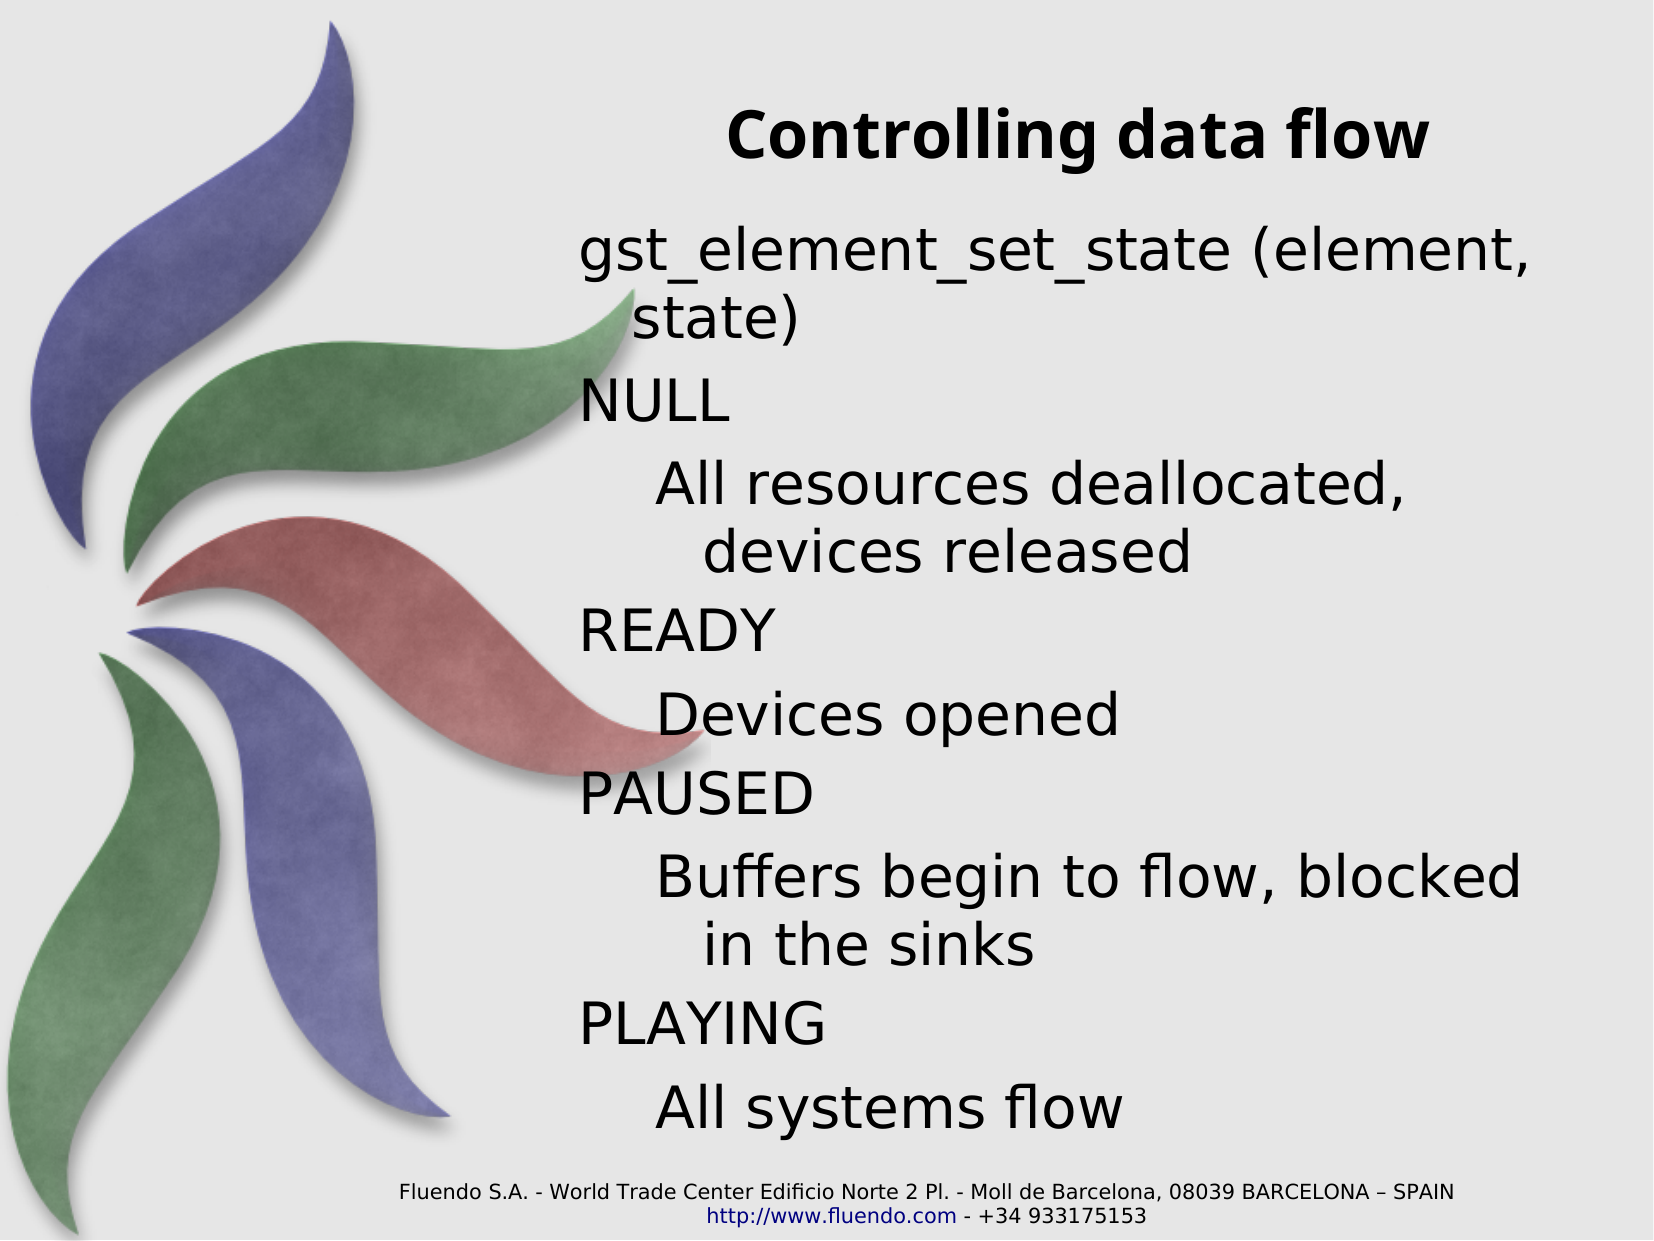

# Controlling data flow
gst_element_set_state (element, state)
NULL
All resources deallocated, devices released
READY
Devices opened
PAUSED
Buffers begin to flow, blocked in the sinks
PLAYING
All systems flow